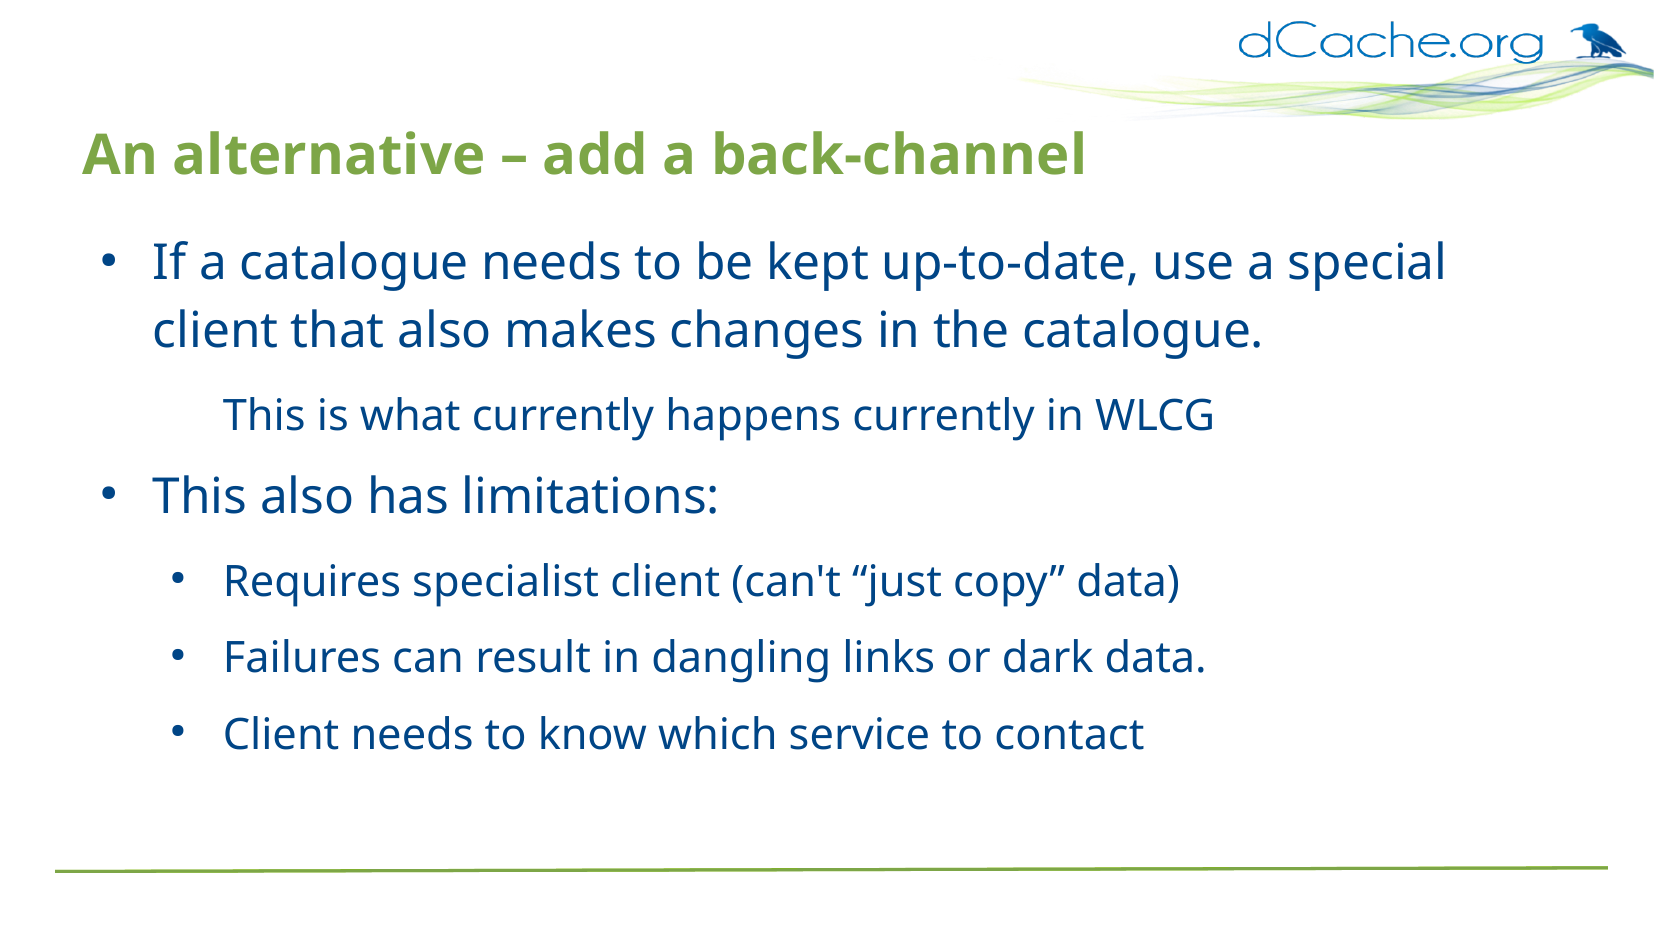

# An alternative – add a back-channel
If a catalogue needs to be kept up-to-date, use a special client that also makes changes in the catalogue.
This is what currently happens currently in WLCG
This also has limitations:
Requires specialist client (can't “just copy” data)
Failures can result in dangling links or dark data.
Client needs to know which service to contact